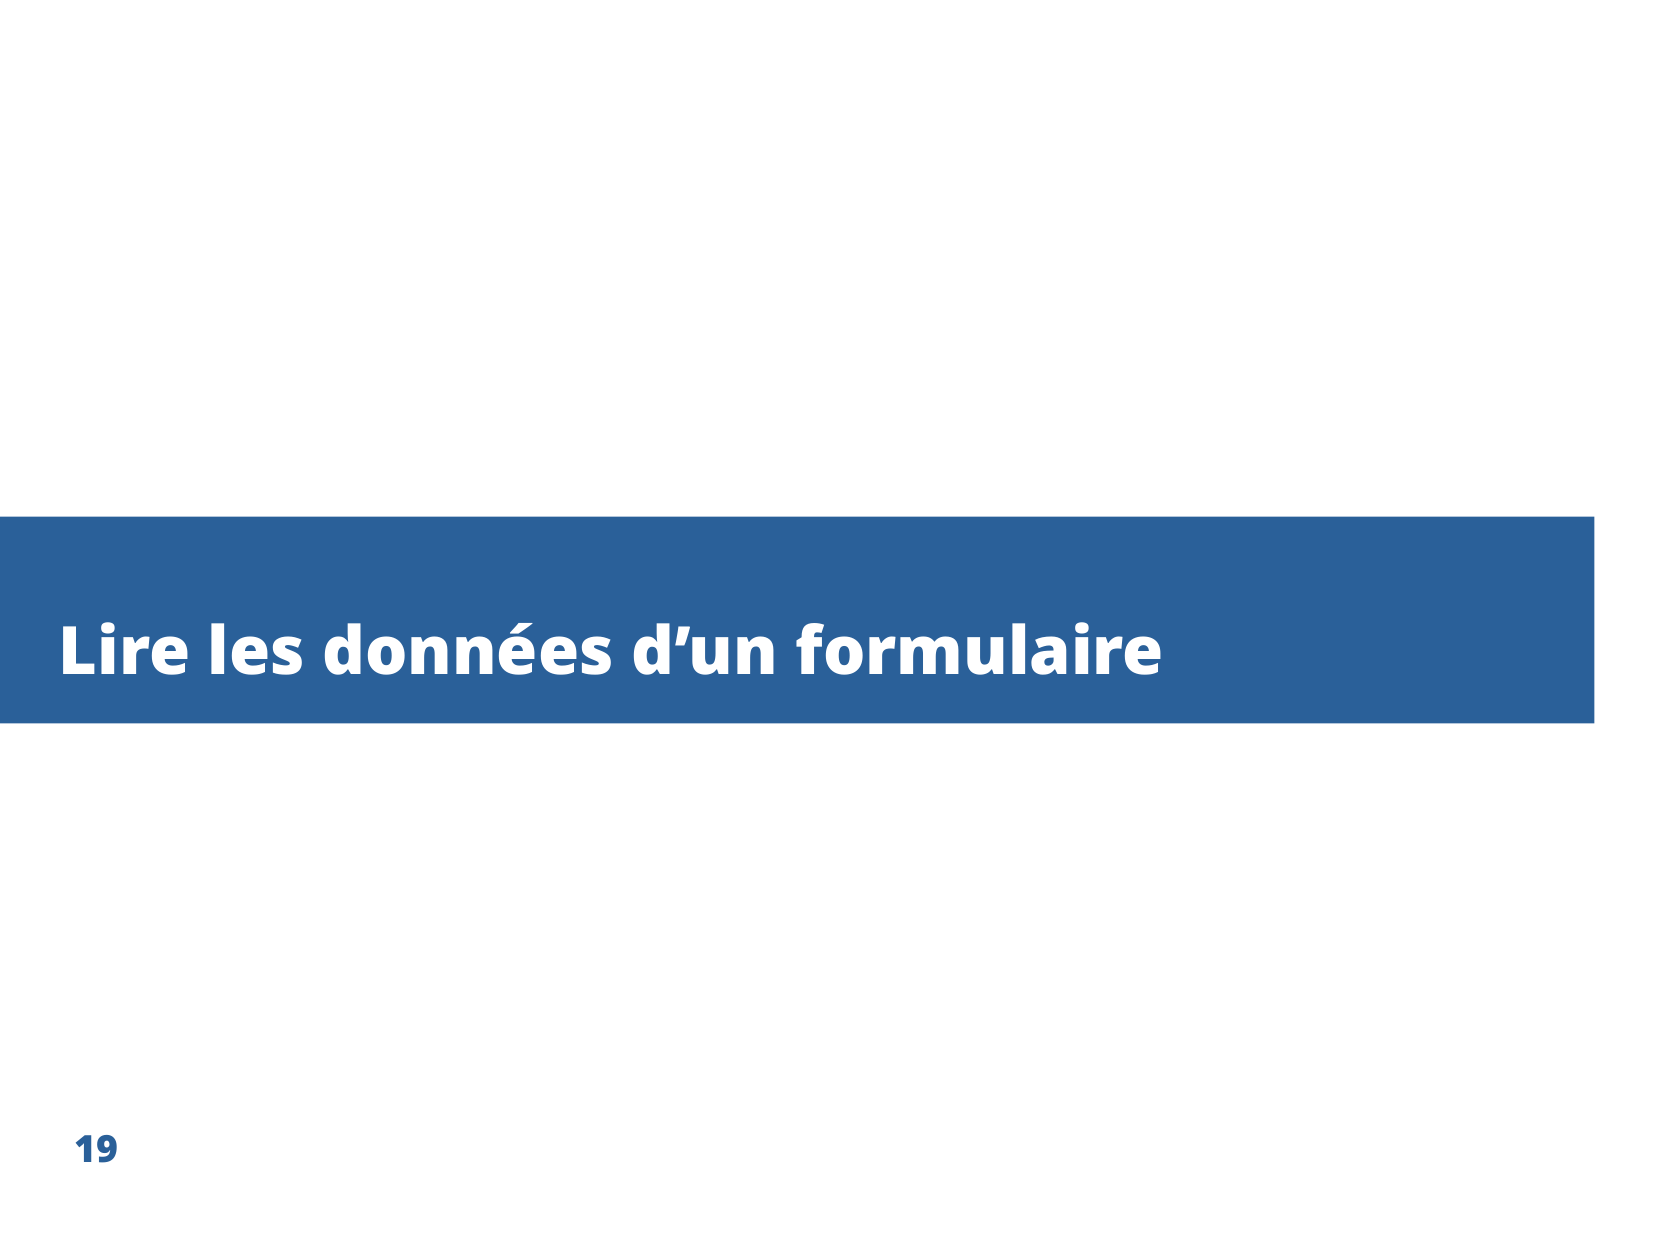

# Lire les données d’un formulaire
19